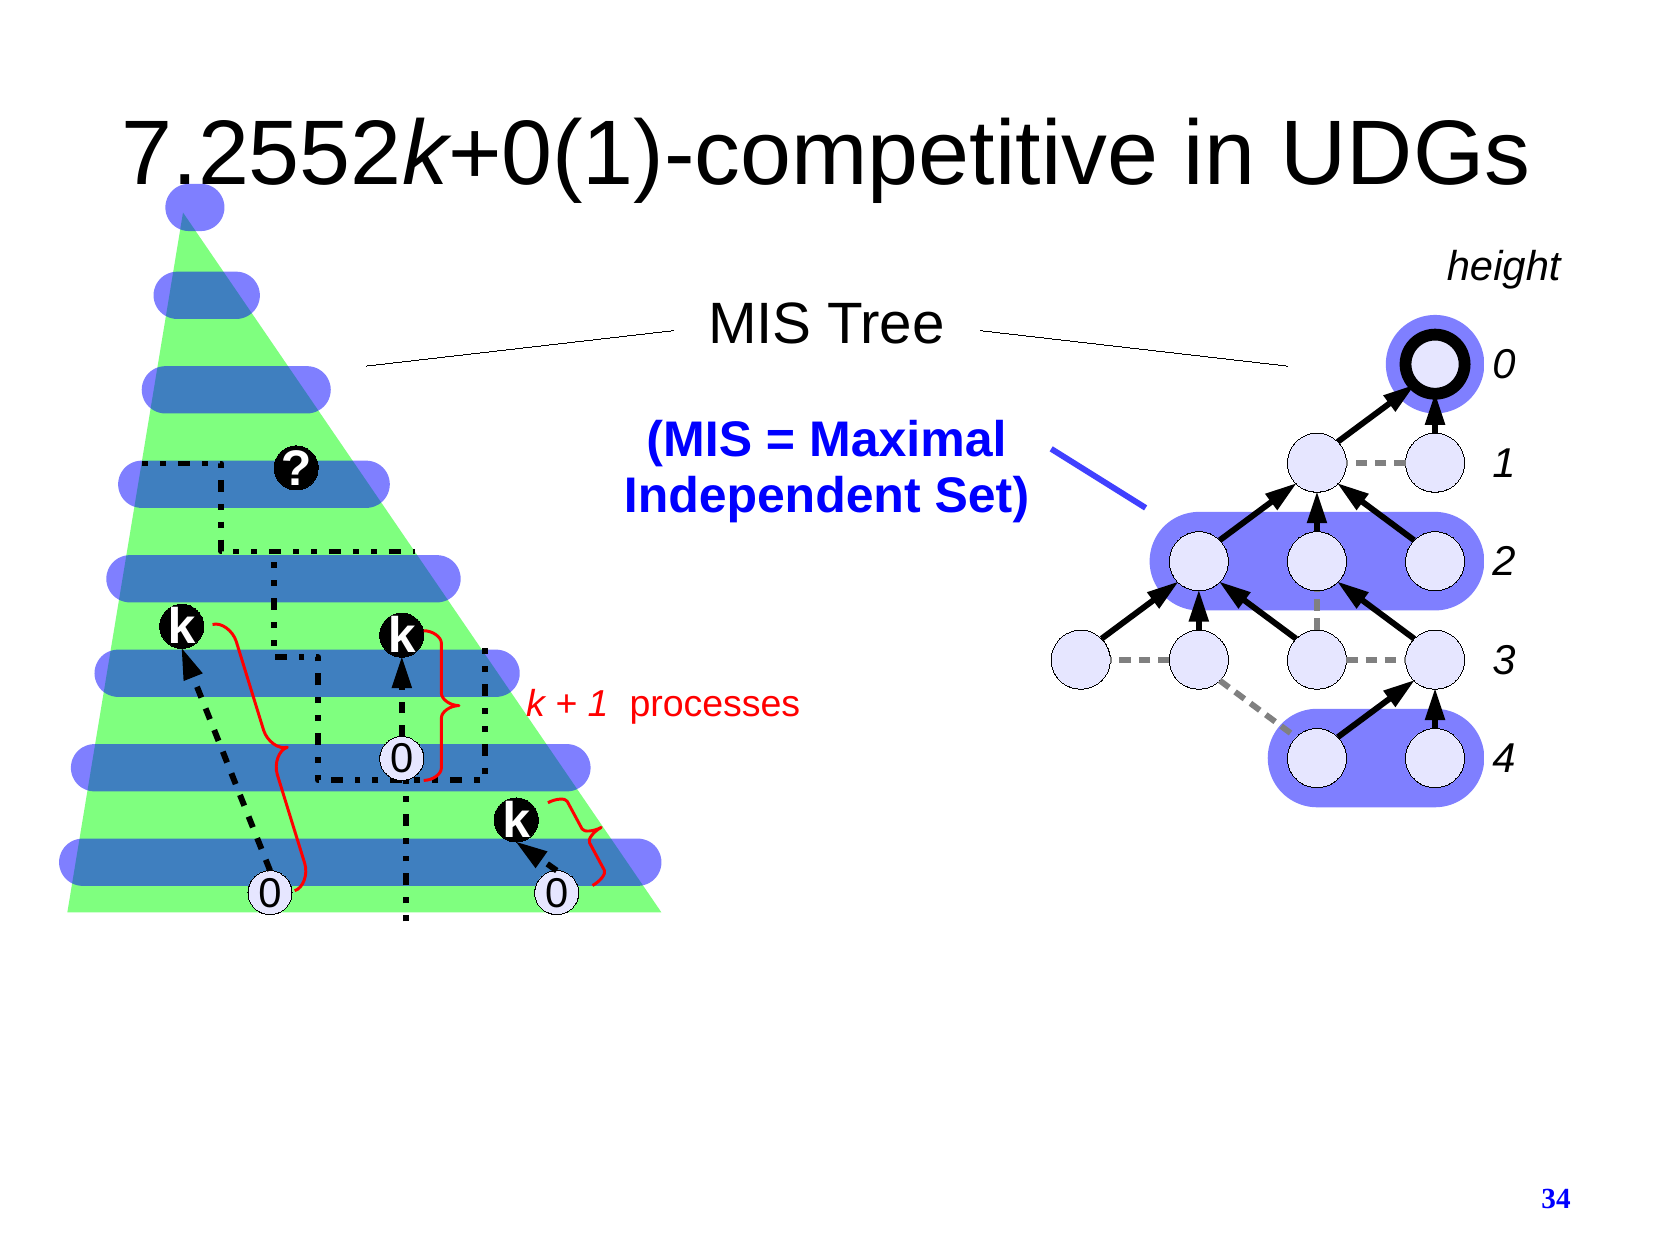

# 7.2552k+0(1)-competitive in UDGs
height
0
1
2
3
4
MIS Tree
(MIS = Maximal
Independent Set)
?
k
k
k + 1 processes
0
k
0
0
34